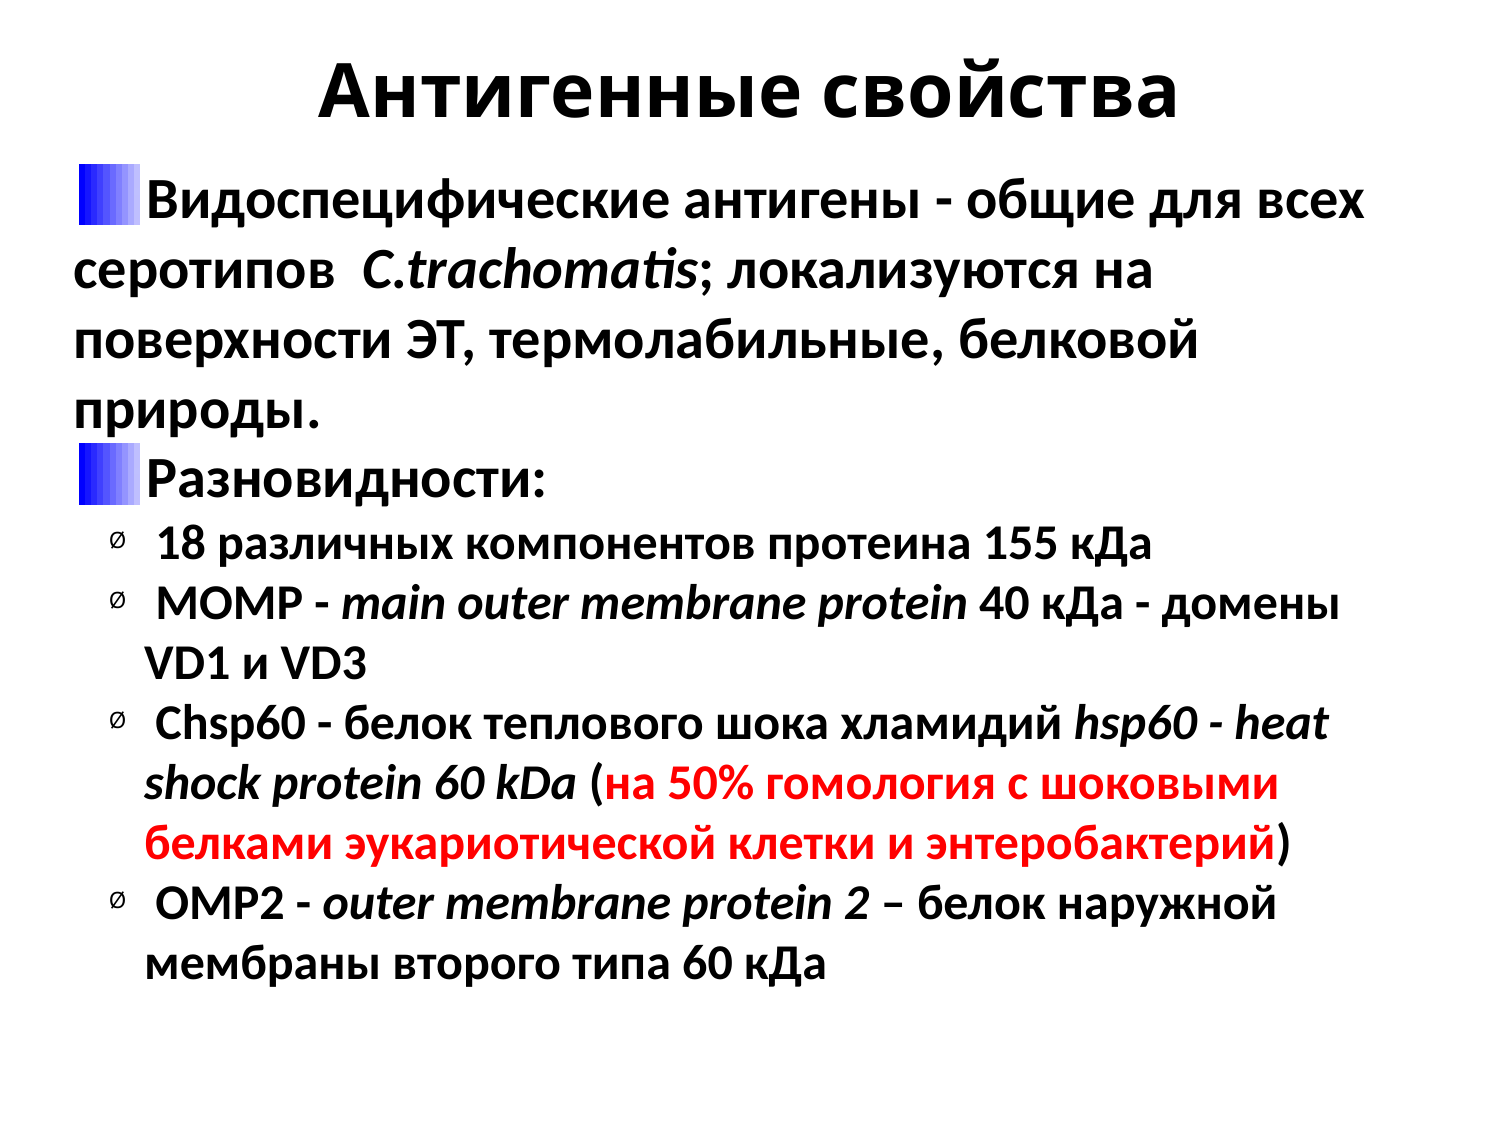

# Антигенные свойства
Видоспецифические антигены - общие для всех серотипов C.trachomatis; локализуются на поверхности ЭТ, термолабильные, белковой природы.
Разновидности:
 18 различных компонентов протеина 155 кДа
 MOMP - main outer membrane protein 40 кДа - домены VD1 и VD3
 Сhsp60 - белок теплового шока хламидий hsp60 - heat shock protein 60 kDa (на 50% гомология с шоковыми белками эукариотической клетки и энтеробактерий)
 OMP2 - outer membrane protein 2 – белок наружной мембраны второго типа 60 кДа